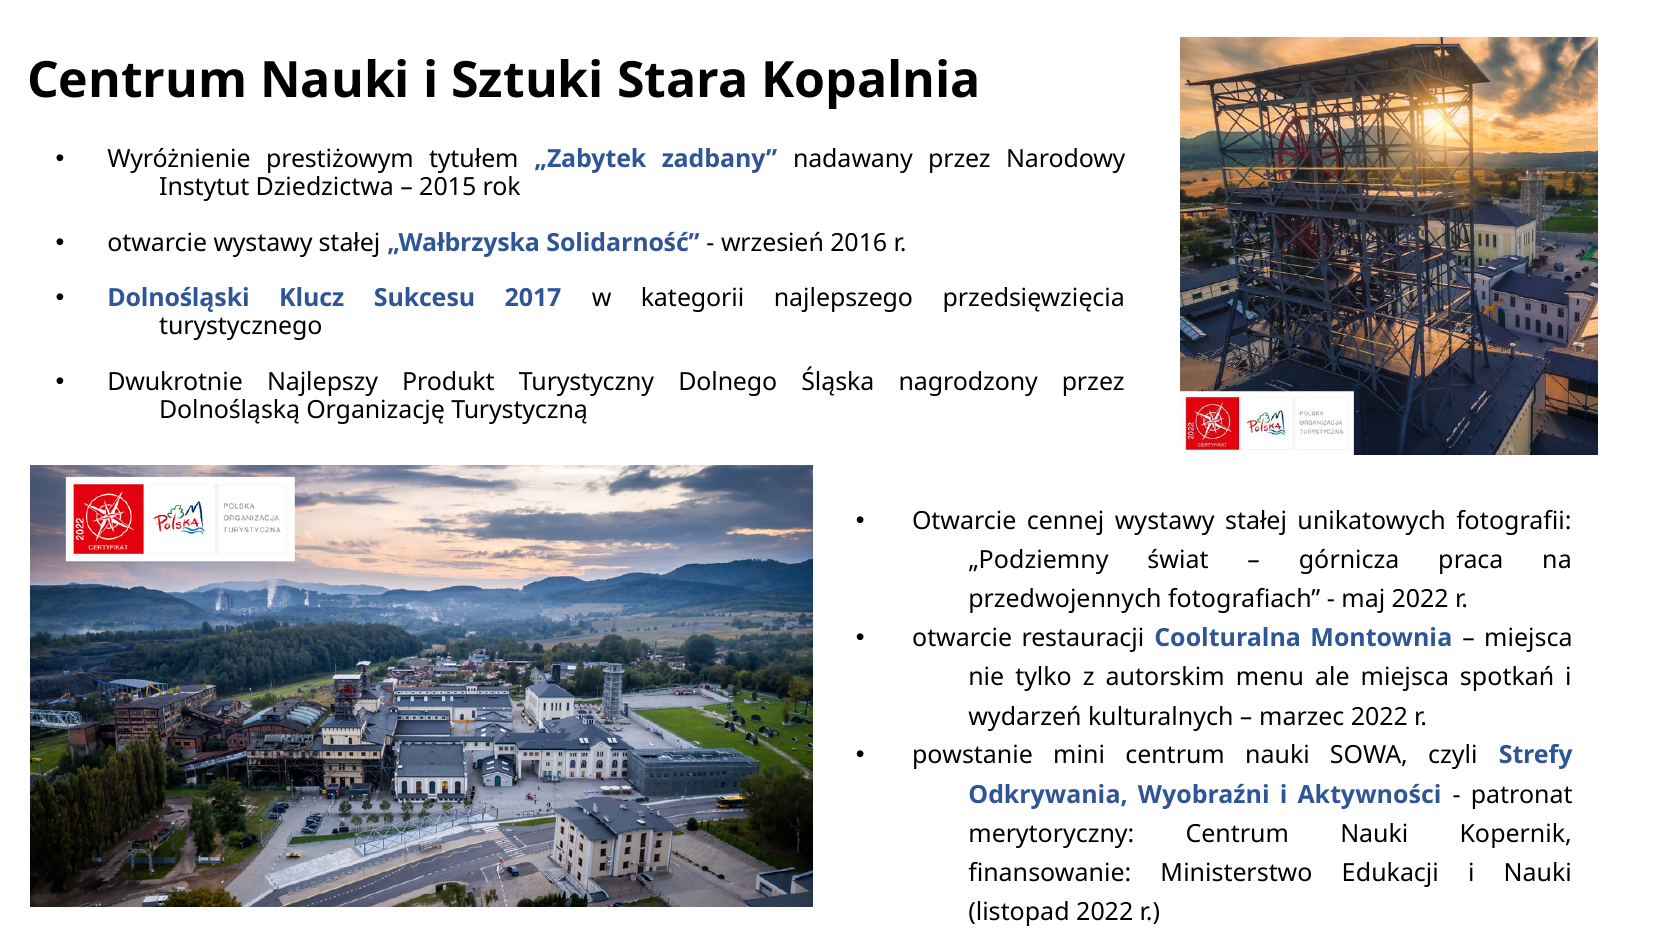

# Centrum Nauki i Sztuki Stara Kopalnia
Wyróżnienie prestiżowym tytułem „Zabytek zadbany” nadawany przez Narodowy Instytut Dziedzictwa – 2015 rok
otwarcie wystawy stałej „Wałbrzyska Solidarność” - wrzesień 2016 r.
Dolnośląski Klucz Sukcesu 2017 w kategorii najlepszego przedsięwzięcia turystycznego
Dwukrotnie Najlepszy Produkt Turystyczny Dolnego Śląska nagrodzony przez Dolnośląską Organizację Turystyczną
Otwarcie cennej wystawy stałej unikatowych fotografii: „Podziemny świat – górnicza praca na przedwojennych fotografiach” - maj 2022 r.
otwarcie restauracji Coolturalna Montownia – miejsca nie tylko z autorskim menu ale miejsca spotkań i wydarzeń kulturalnych – marzec 2022 r.
powstanie mini centrum nauki SOWA, czyli Strefy Odkrywania, Wyobraźni i Aktywności - patronat merytoryczny: Centrum Nauki Kopernik, finansowanie: Ministerstwo Edukacji i Nauki (listopad 2022 r.)